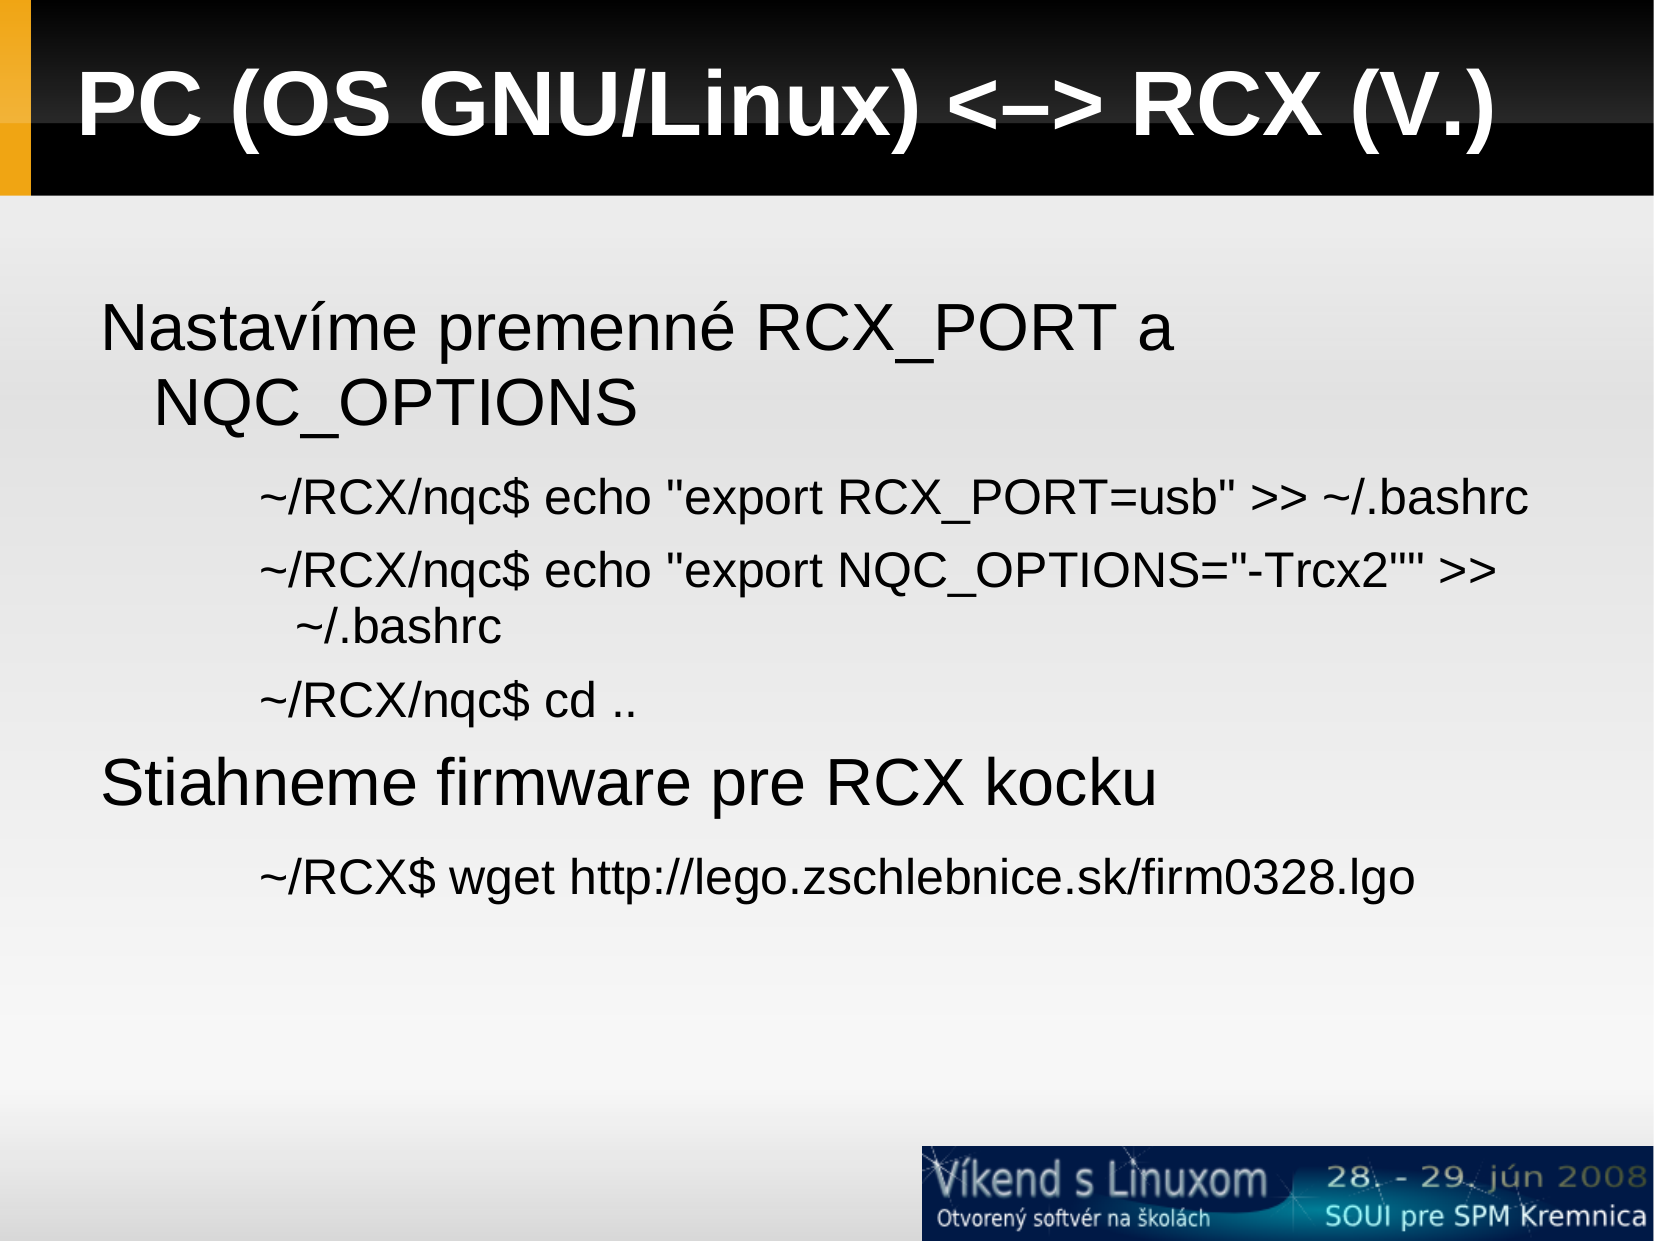

# PC (OS GNU/Linux) <–> RCX (V.)
Nastavíme premenné RCX_PORT a NQC_OPTIONS
~/RCX/nqc$ echo "export RCX_PORT=usb" >> ~/.bashrc
~/RCX/nqc$ echo "export NQC_OPTIONS="-Trcx2"" >> ~/.bashrc
~/RCX/nqc$ cd ..
Stiahneme firmware pre RCX kocku
~/RCX$ wget http://lego.zschlebnice.sk/firm0328.lgo